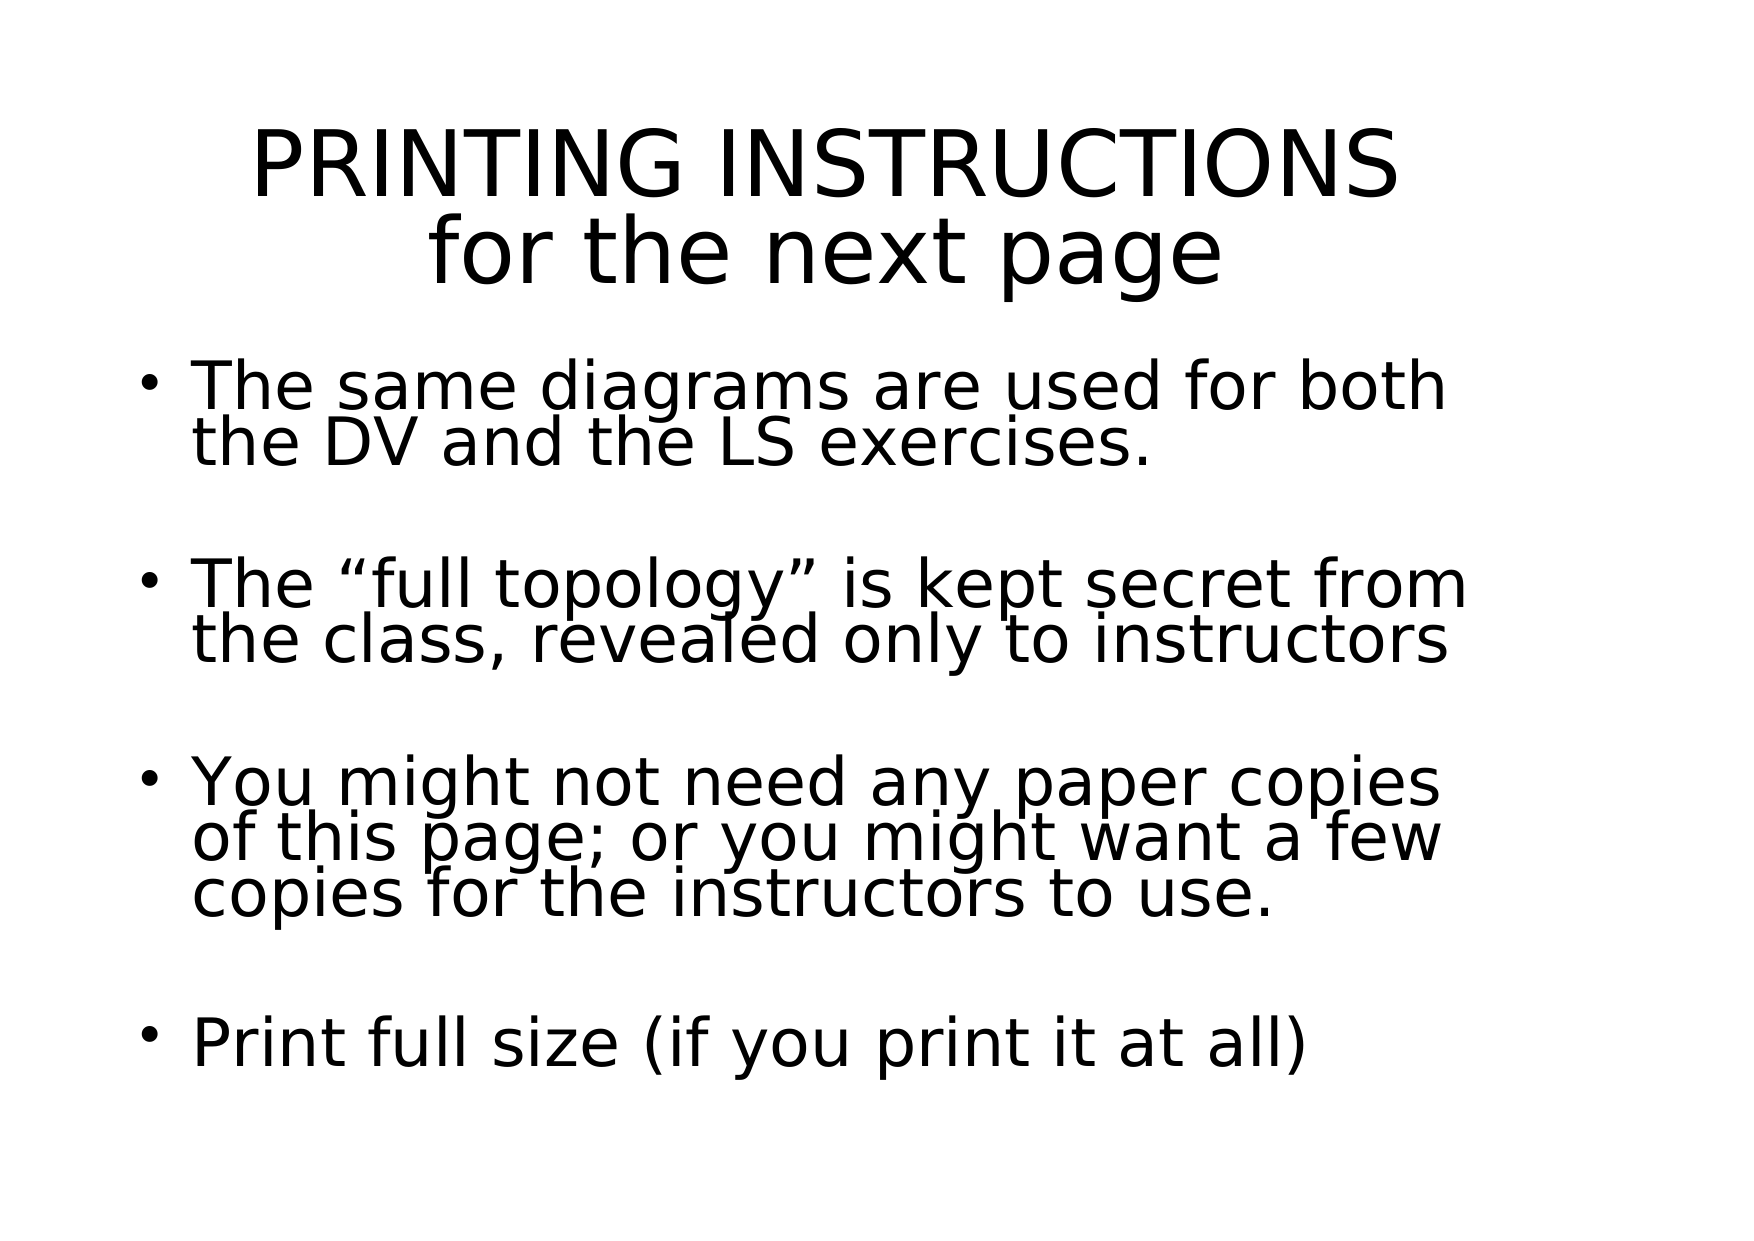

# PRINTING INSTRUCTIONS for the next page
The same diagrams are used for both the DV and the LS exercises.
The “full topology” is kept secret from the class, revealed only to instructors
You might not need any paper copies of this page; or you might want a few copies for the instructors to use.
Print full size (if you print it at all)‏